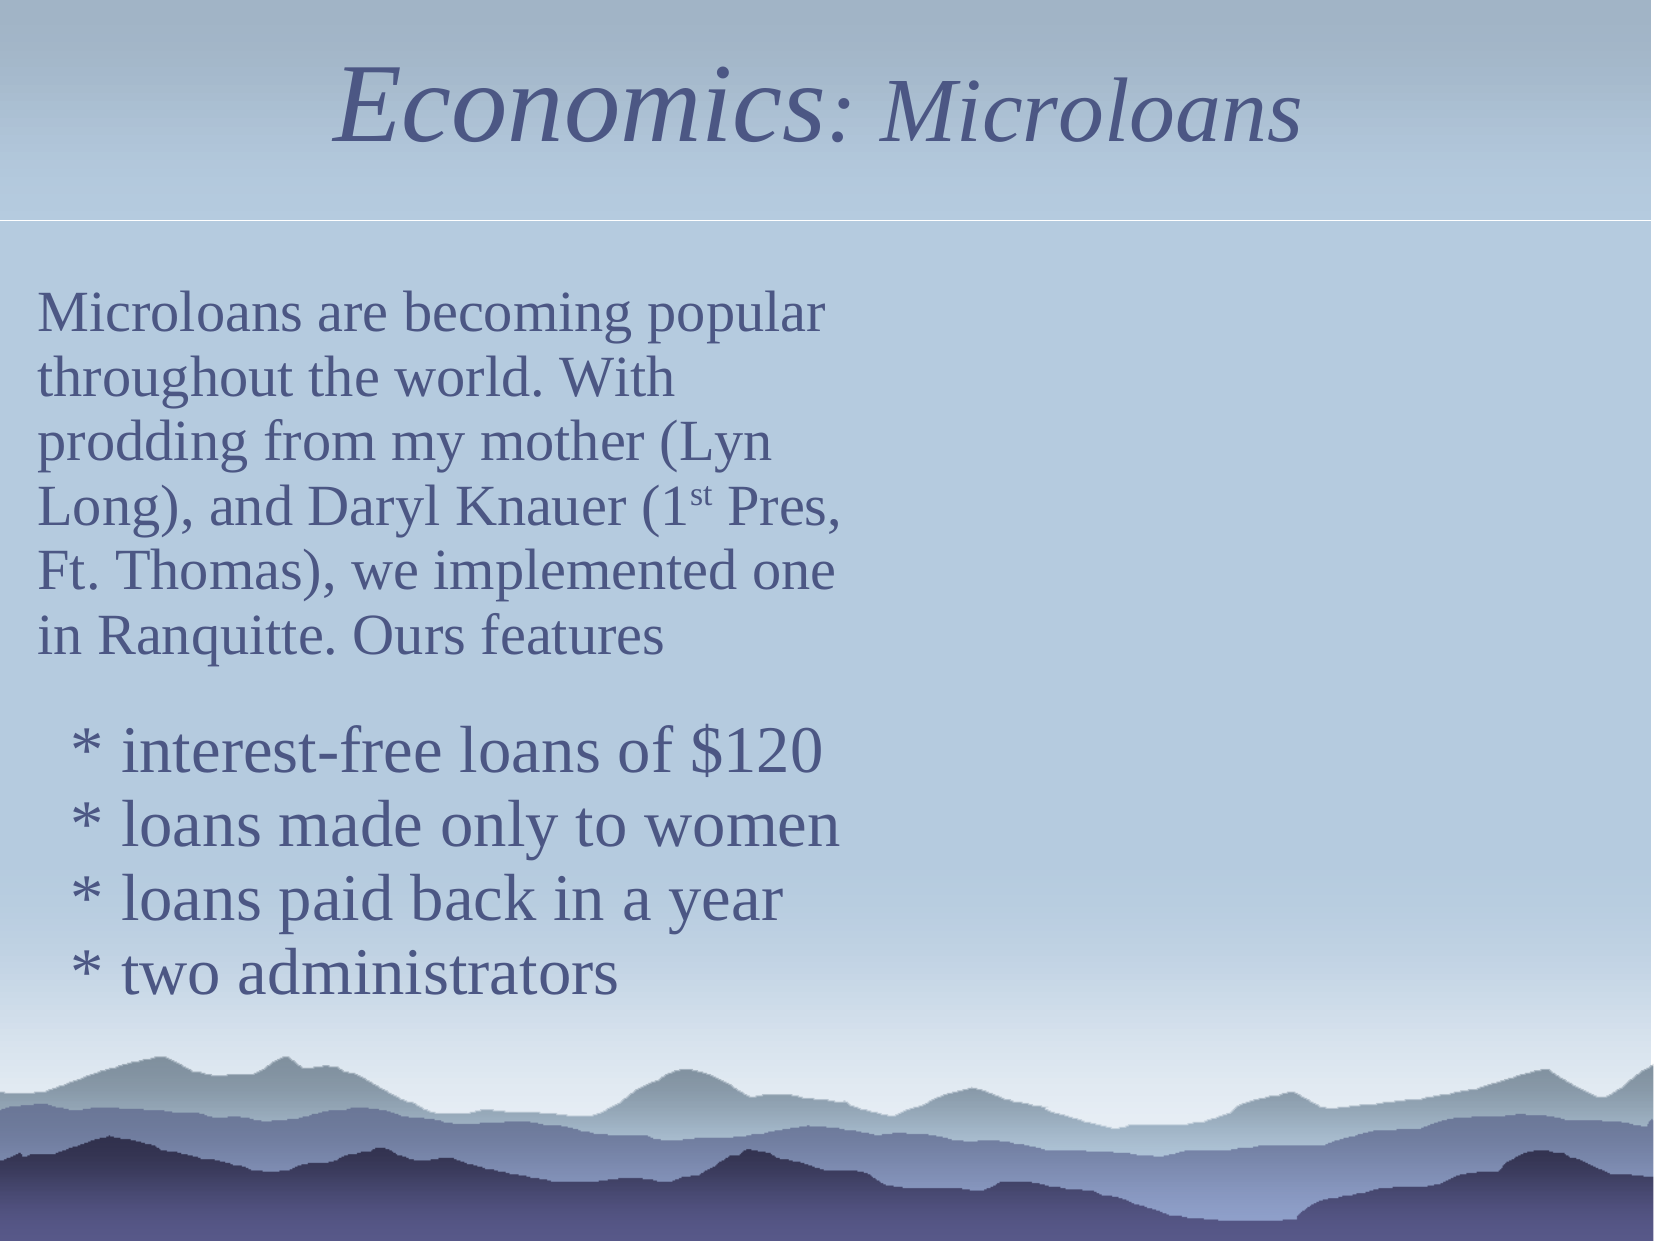

# Economics: Microloans
Microloans are becoming popular throughout the world. With prodding from my mother (Lyn Long), and Daryl Knauer (1st Pres, Ft. Thomas), we implemented one in Ranquitte. Ours features
 * interest-free loans of $120
 * loans made only to women
 * loans paid back in a year
 * two administrators